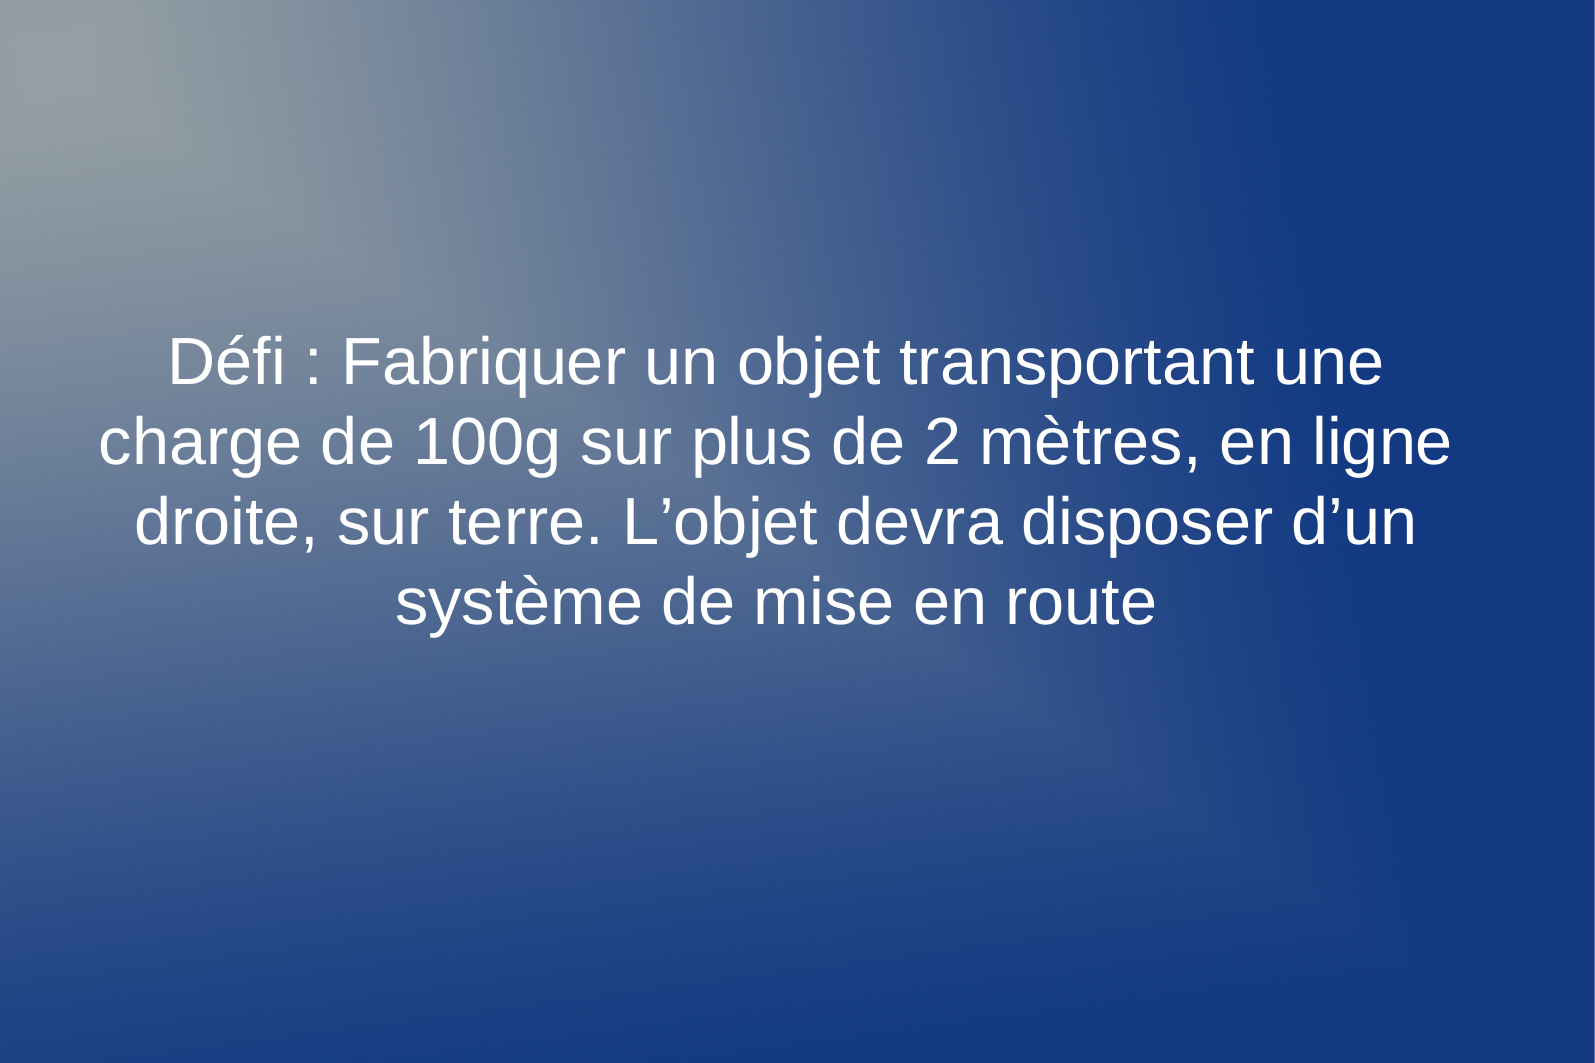

# Défi : Fabriquer un objet transportant une charge de 100g sur plus de 2 mètres, en ligne droite, sur terre. L’objet devra disposer d’un système de mise en route